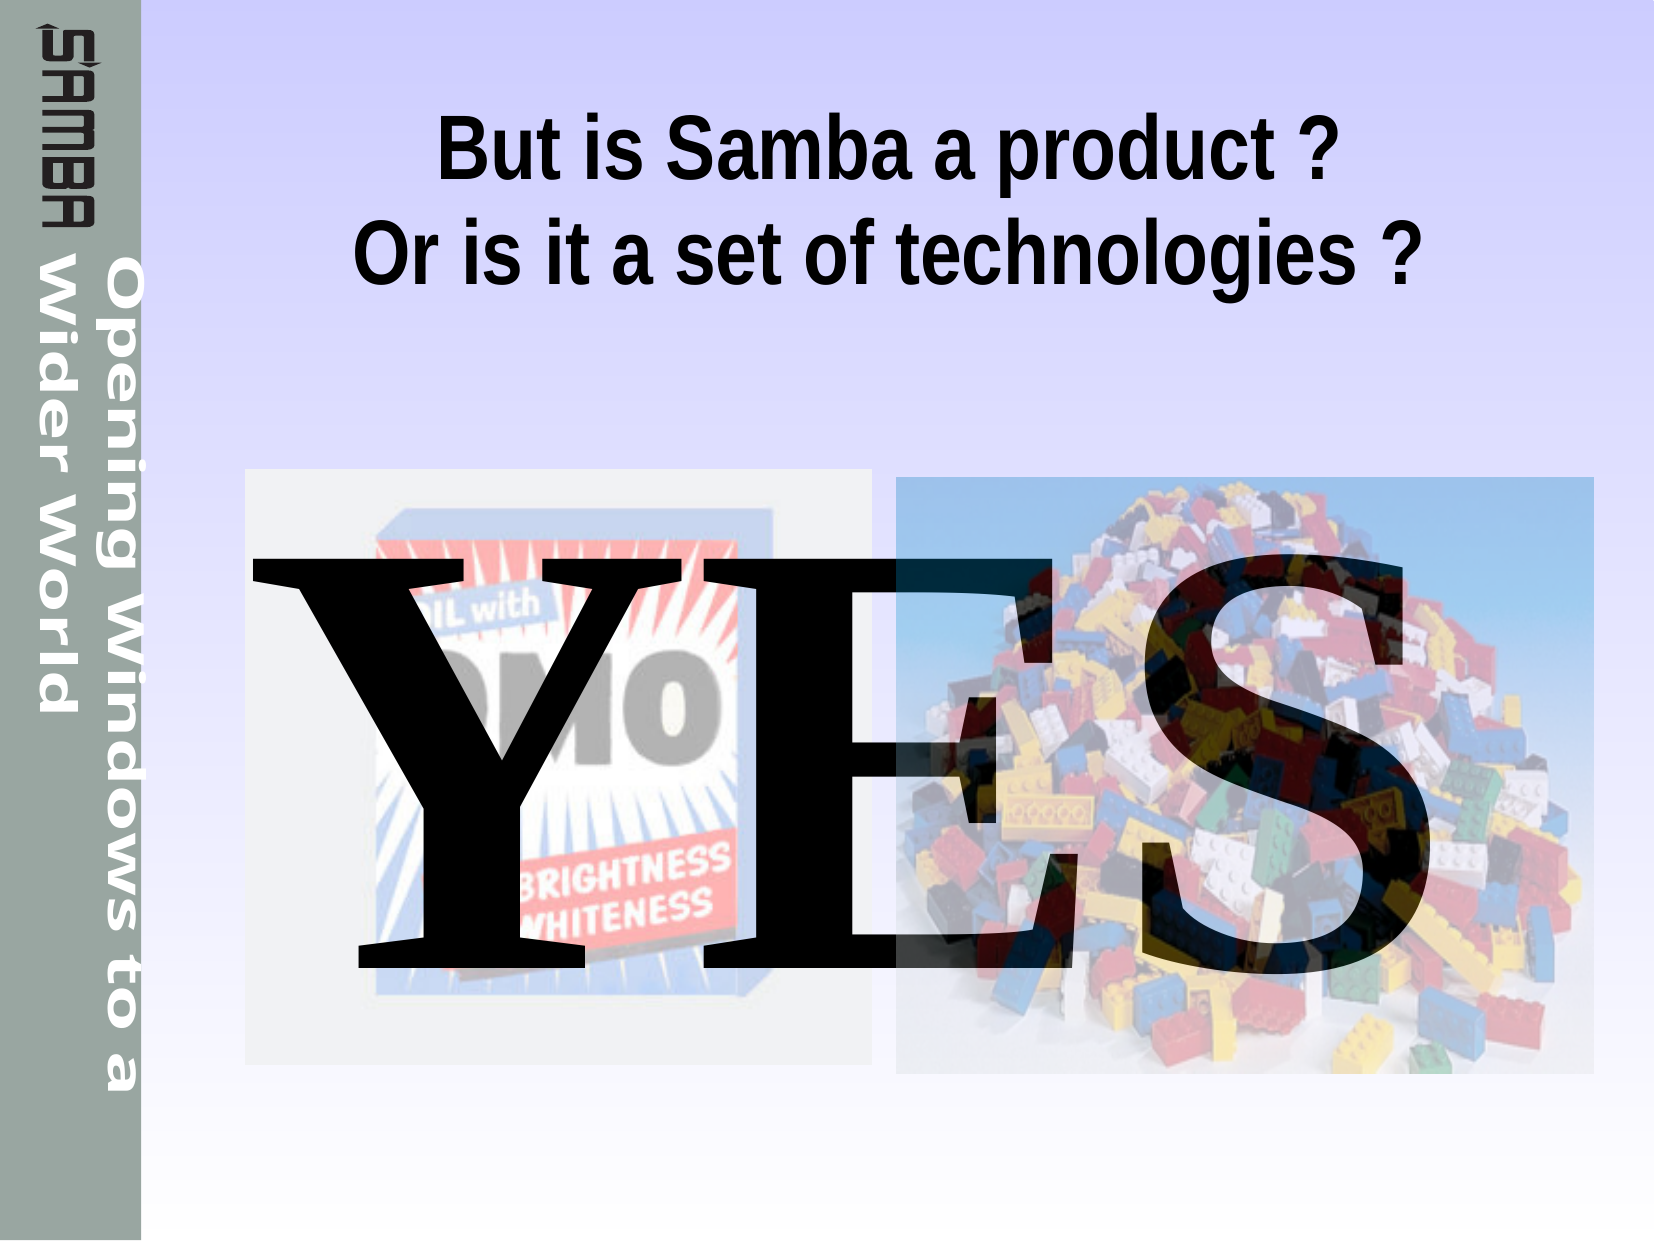

# But is Samba a product ? Or is it a set of technologies ?
YES